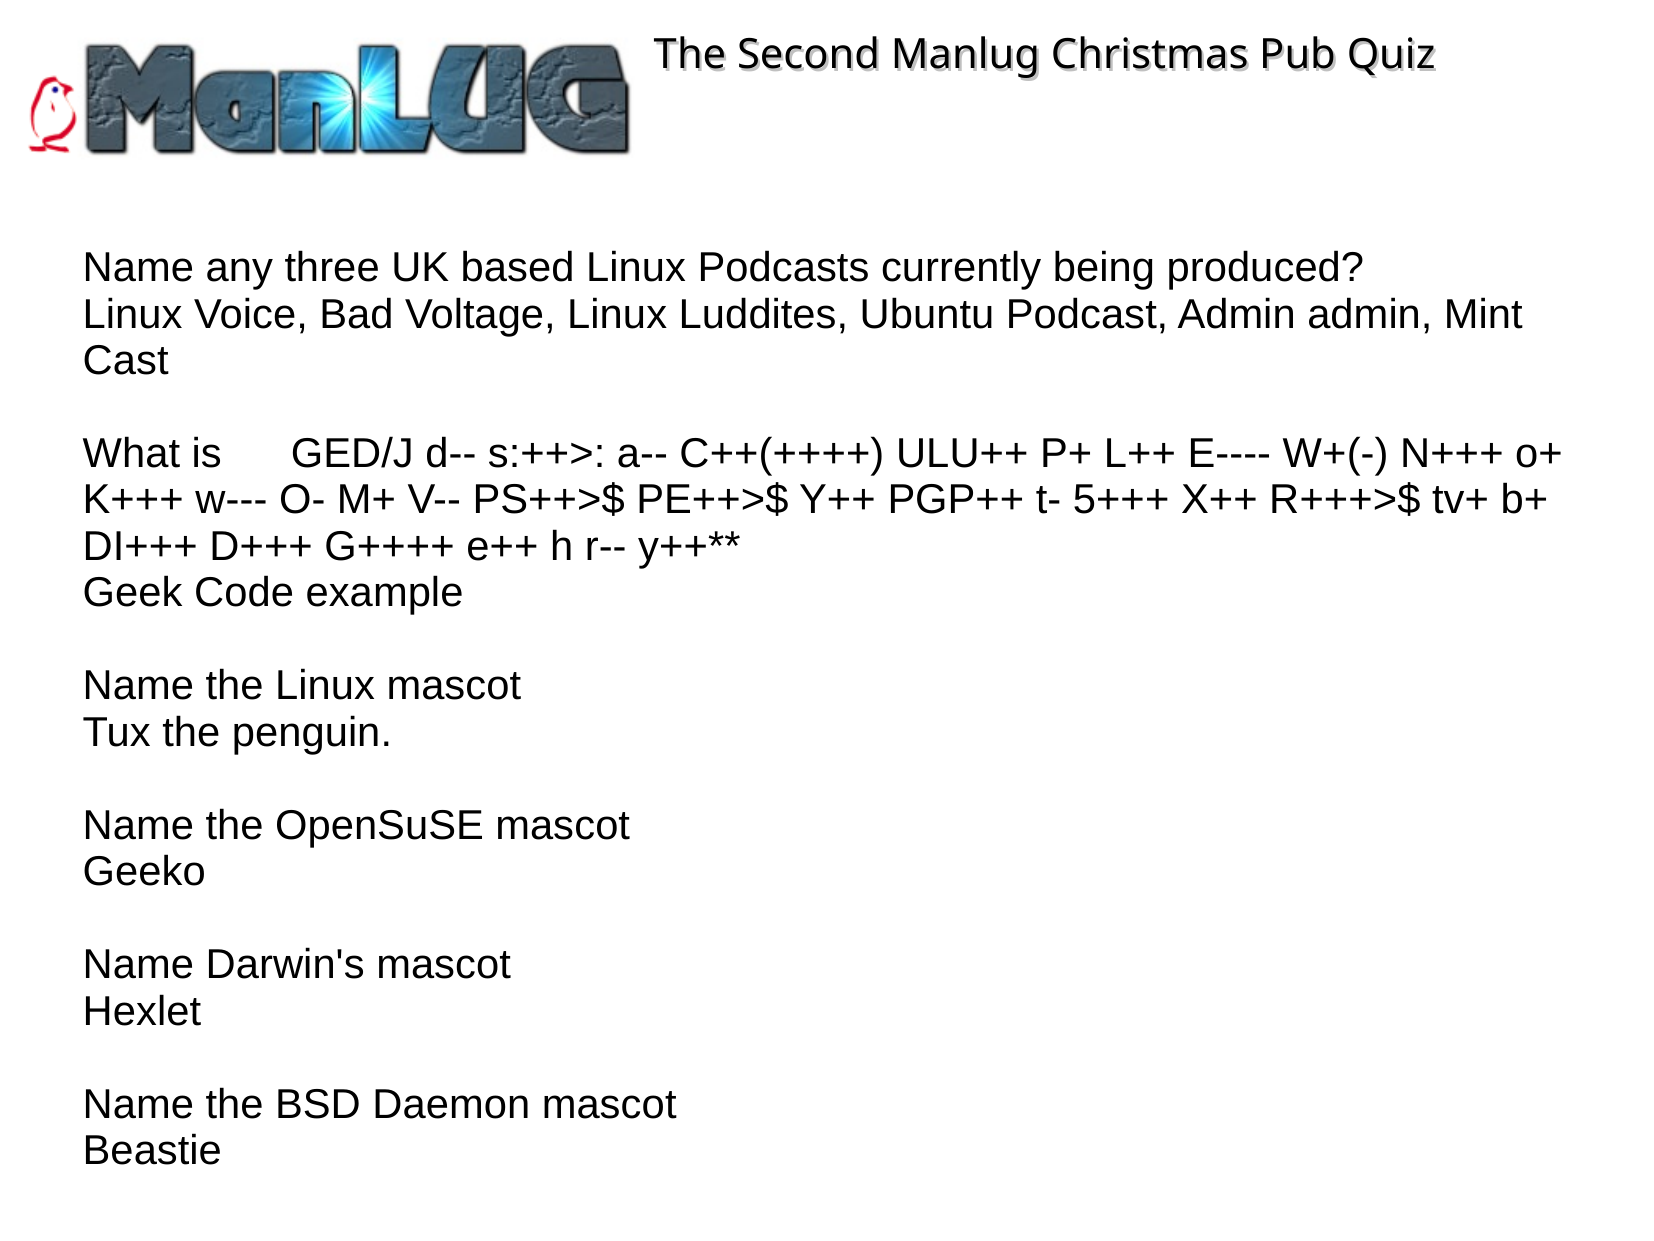

The Second Manlug Christmas Pub Quiz
# Name any three UK based Linux Podcasts currently being produced?
Linux Voice, Bad Voltage, Linux Luddites, Ubuntu Podcast, Admin admin, Mint Cast
What is GED/J d-- s:++>: a-- C++(++++) ULU++ P+ L++ E---- W+(-) N+++ o+ K+++ w--- O- M+ V-- PS++>$ PE++>$ Y++ PGP++ t- 5+++ X++ R+++>$ tv+ b+ DI+++ D+++ G++++ e++ h r-- y++**
Geek Code example
Name the Linux mascot
Tux the penguin.
Name the OpenSuSE mascot
Geeko
Name Darwin's mascot
Hexlet
Name the BSD Daemon mascot
Beastie